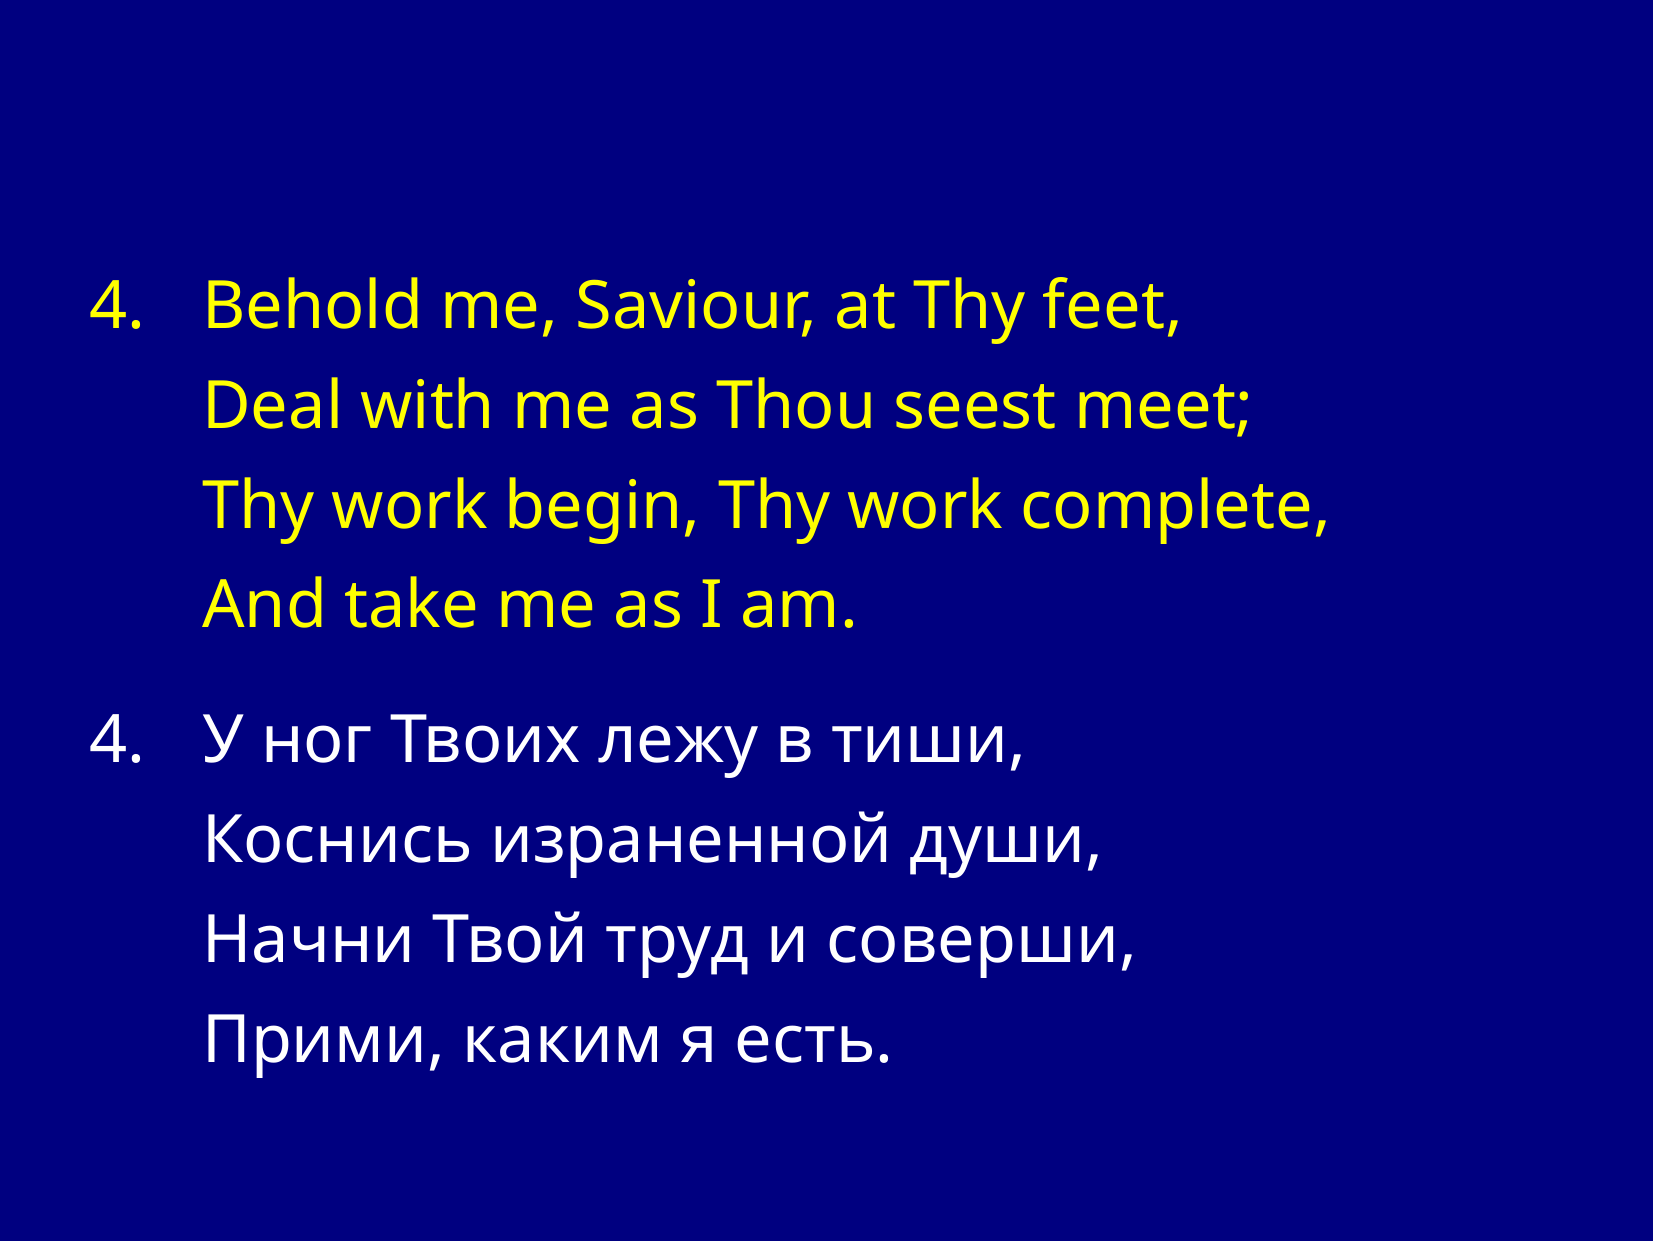

4.	Behold me, Saviour, at Thy feet,
	Deal with me as Thou seest meet;
	Thy work begin, Thy work complete,
	And take me as I am.
4.	У ног Твоих лежу в тиши,
	Коснись израненной души,
	Начни Твой труд и соверши,
	Прими, каким я есть.